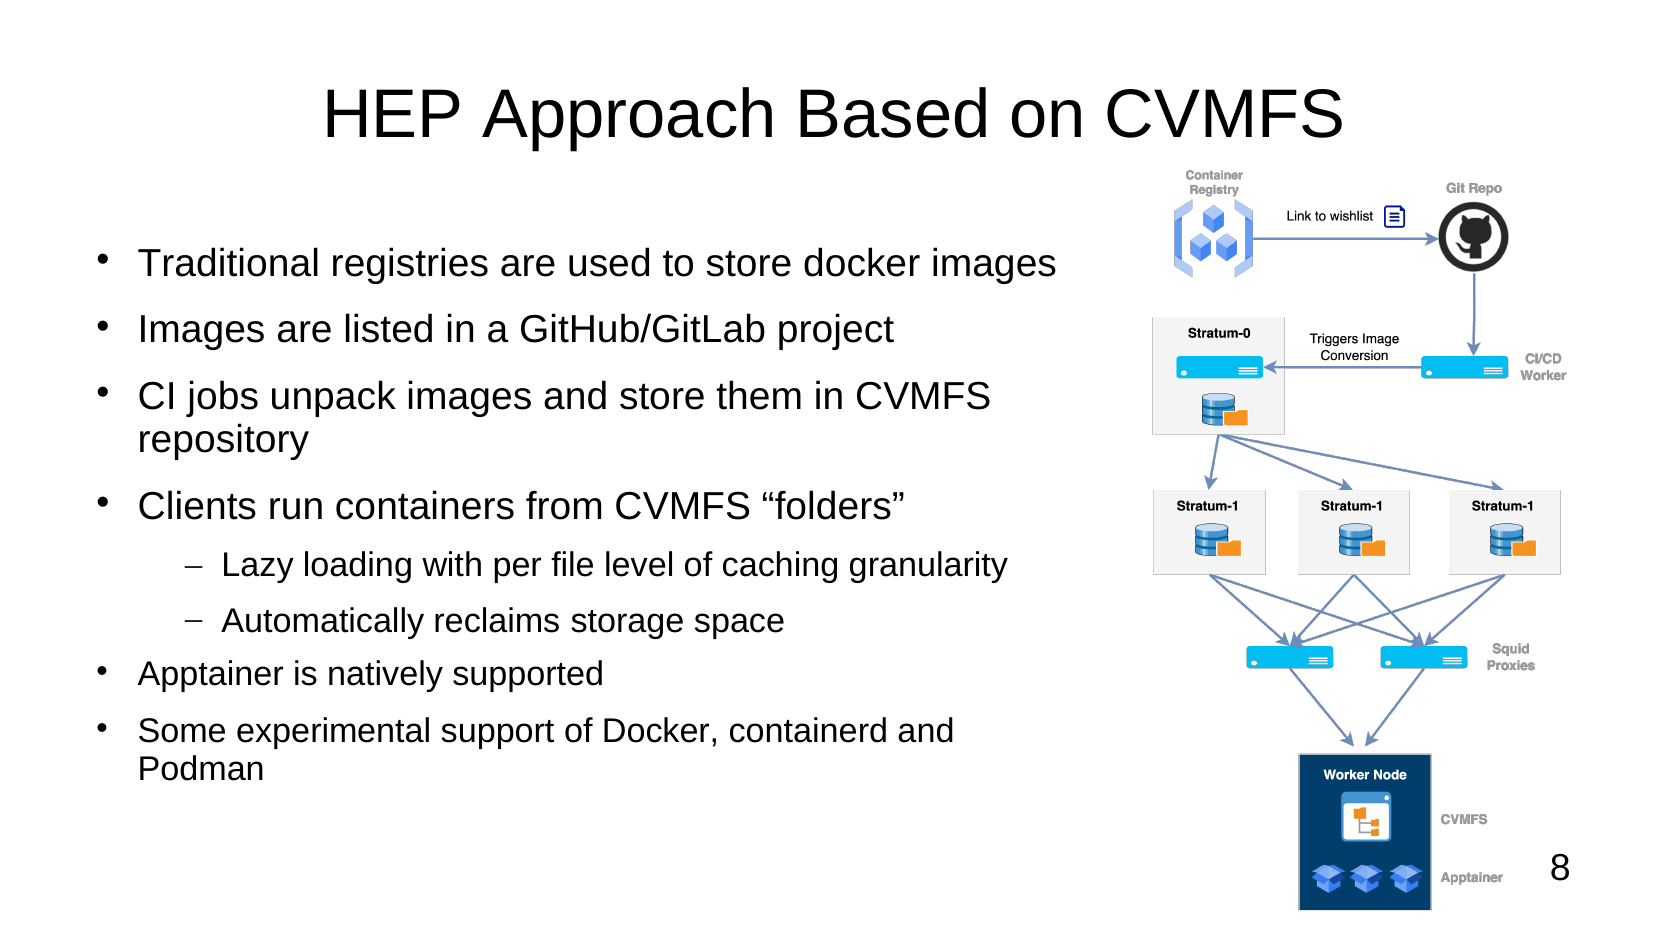

# HEP Approach Based on CVMFS
Traditional registries are used to store docker images
Images are listed in a GitHub/GitLab project
CI jobs unpack images and store them in CVMFS repository
Clients run containers from CVMFS “folders”
Lazy loading with per file level of caching granularity
Automatically reclaims storage space
Apptainer is natively supported
Some experimental support of Docker, containerd and Podman
8